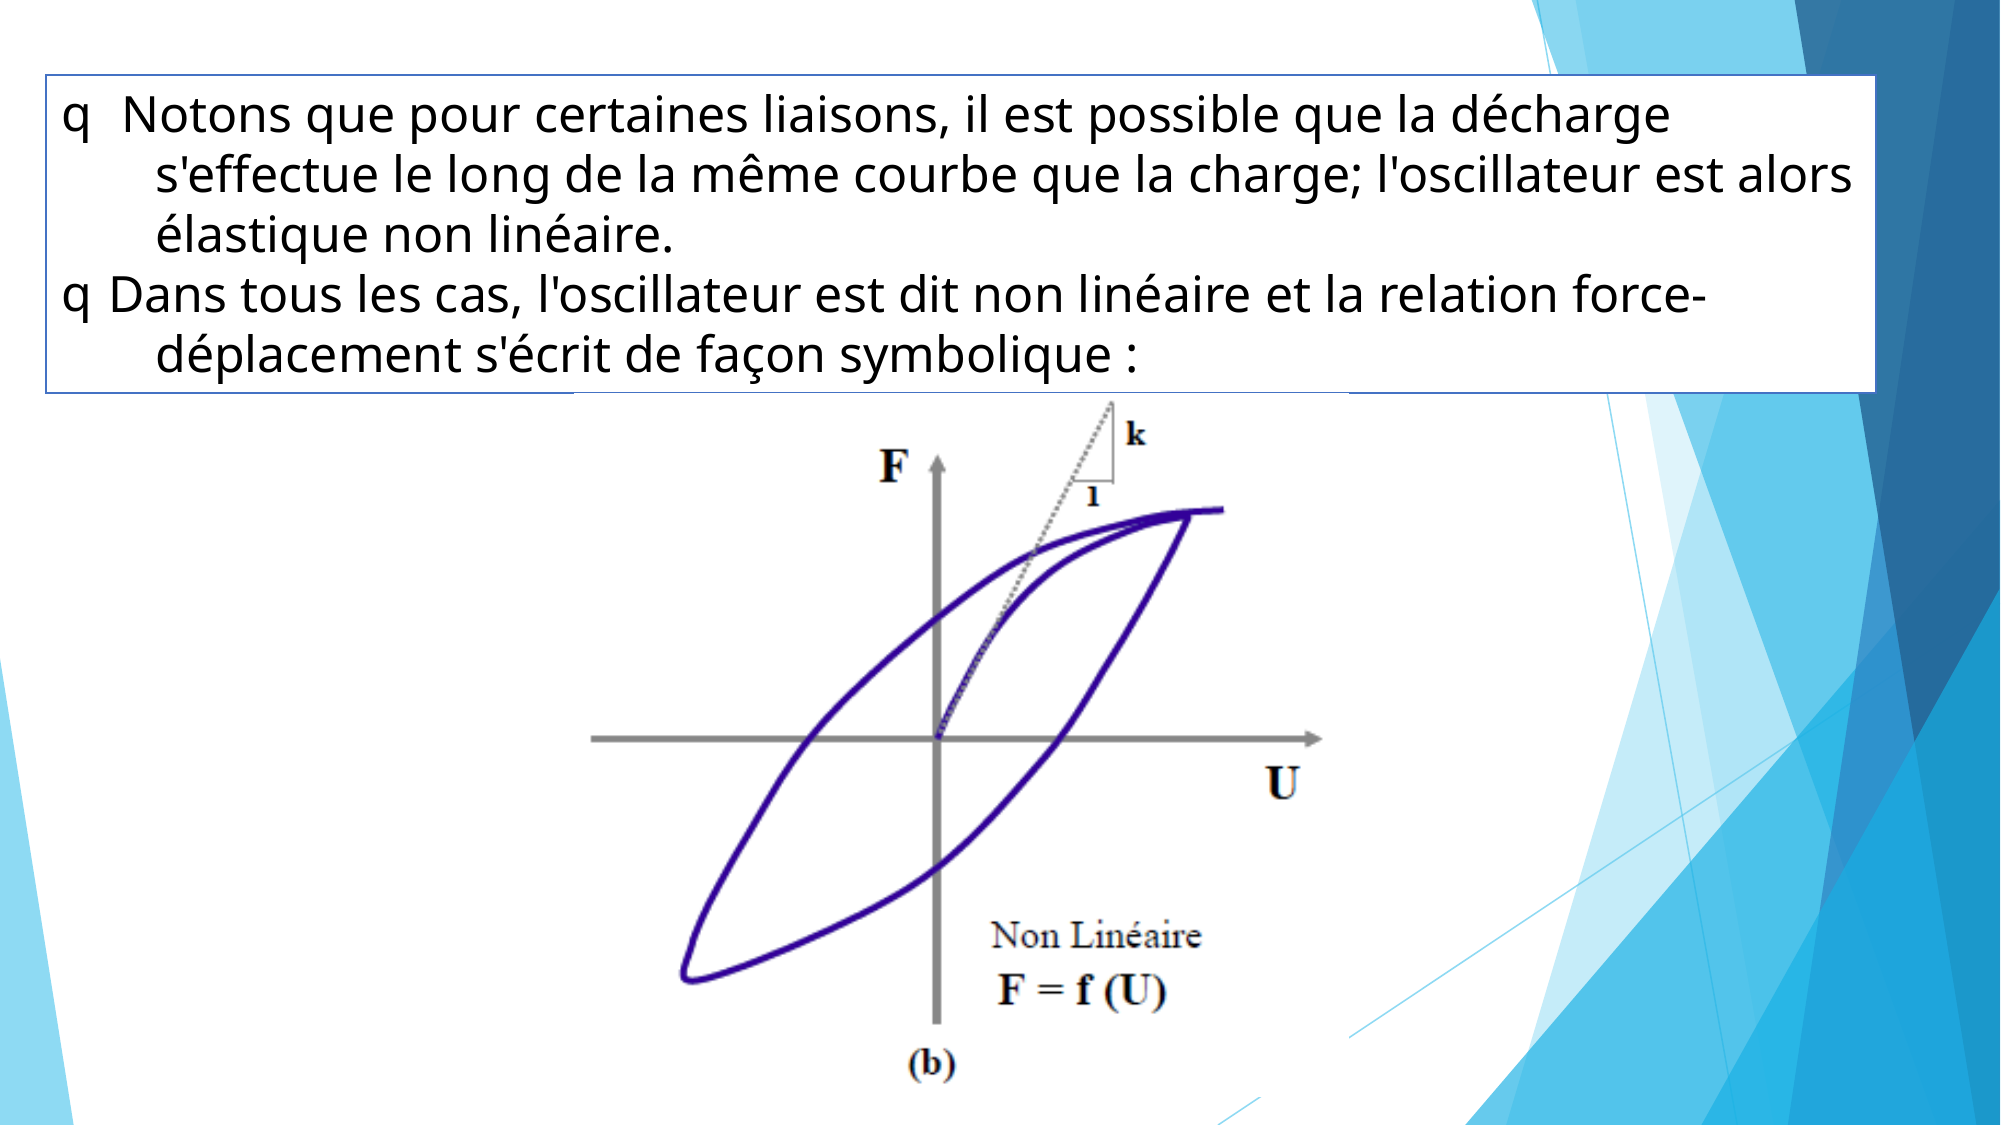

Notons que pour certaines liaisons, il est possible que la décharge s'effectue le long de la même courbe que la charge; l'oscillateur est alors élastique non linéaire.
Dans tous les cas, l'oscillateur est dit non linéaire et la relation force-déplacement s'écrit de façon symbolique :